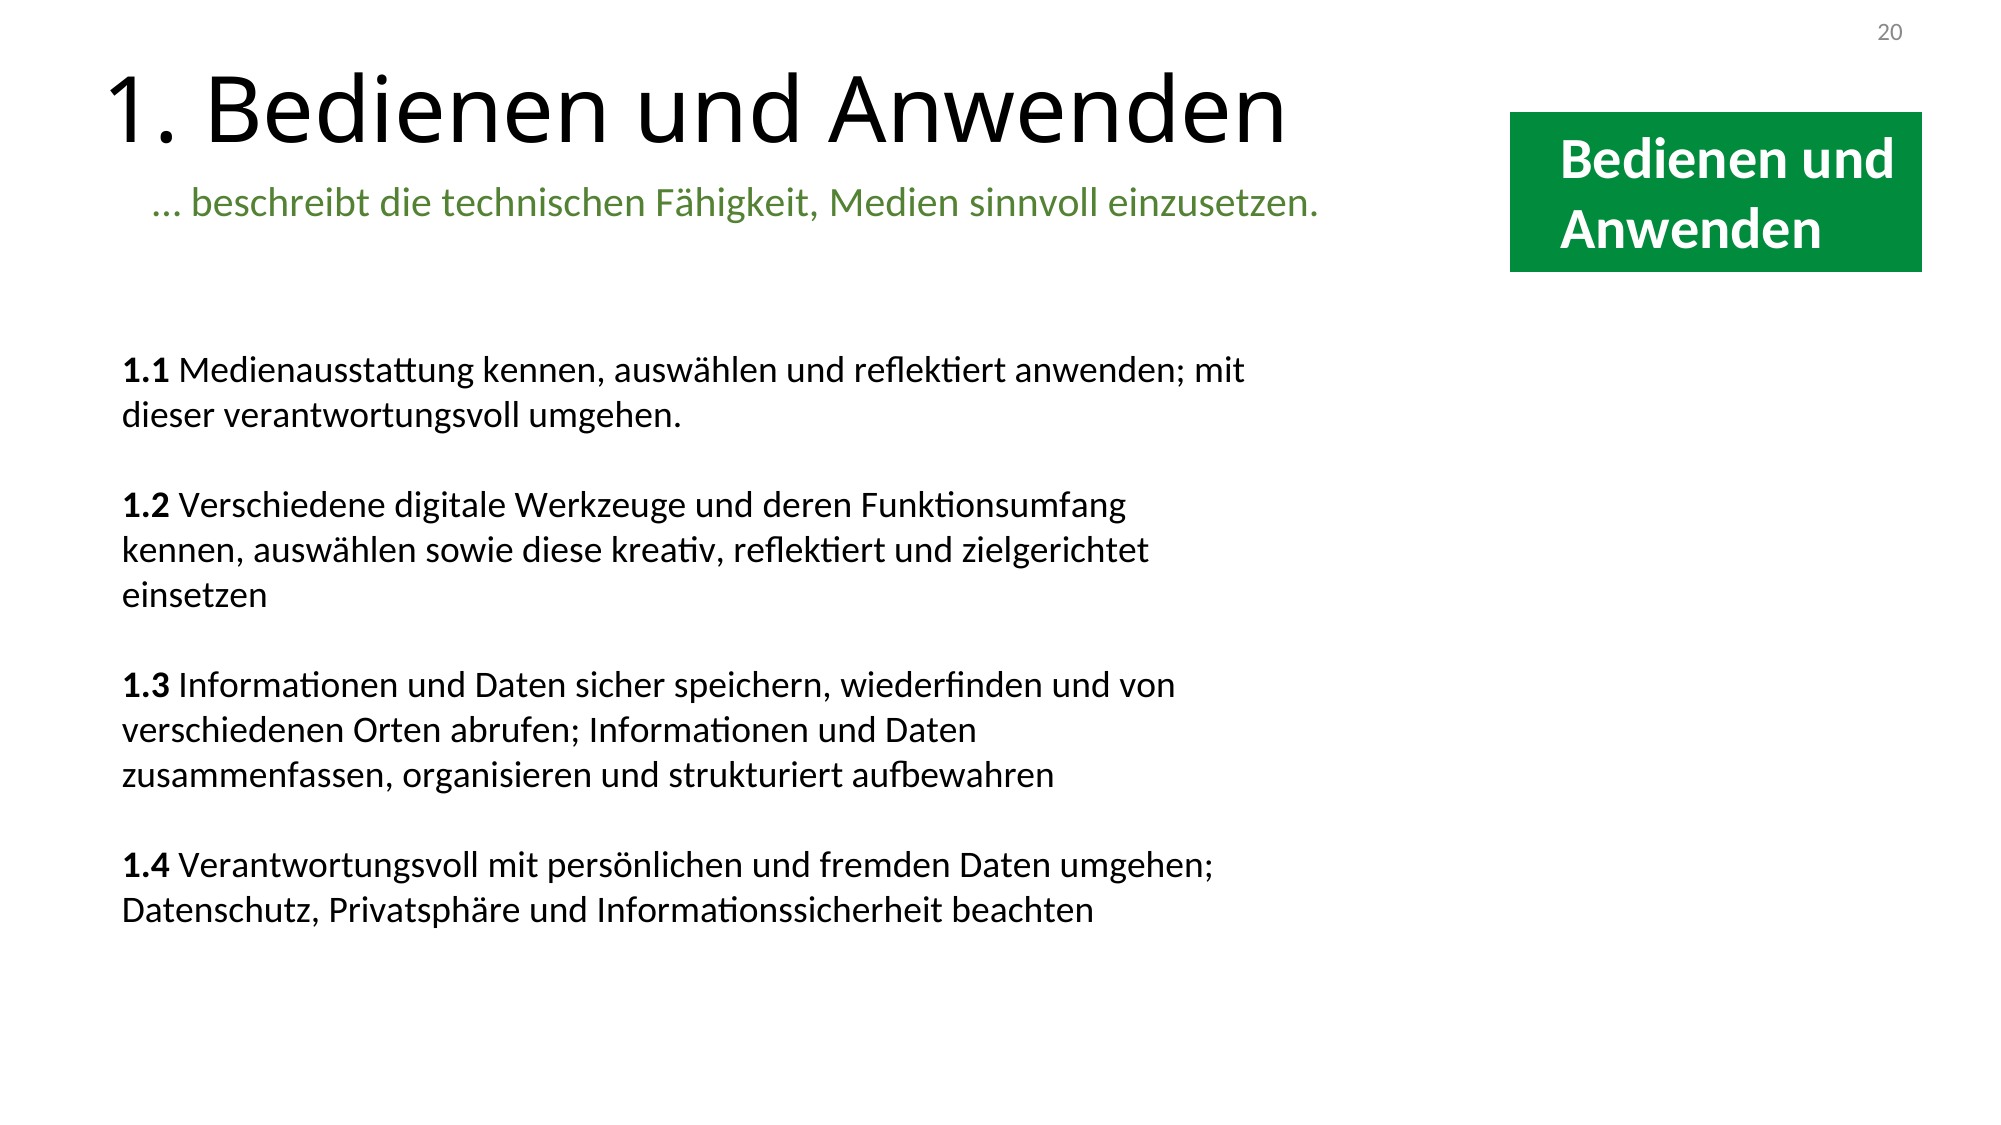

20
# 1. Bedienen und Anwenden
Bedienen und Anwenden
… beschreibt die technischen Fähigkeit, Medien sinnvoll einzusetzen.
1.1 Medienausstattung kennen, auswählen und reflektiert anwenden; mit dieser verantwortungsvoll umgehen.
1.2 Verschiedene digitale Werkzeuge und deren Funktionsumfang kennen, auswählen sowie diese kreativ, reflektiert und zielgerichtet einsetzen
1.3 Informationen und Daten sicher speichern, wiederfinden und von verschiedenen Orten abrufen; Informationen und Daten zusammenfassen, organisieren und strukturiert aufbewahren
1.4 Verantwortungsvoll mit persönlichen und fremden Daten umgehen; Datenschutz, Privatsphäre und Informationssicherheit beachten